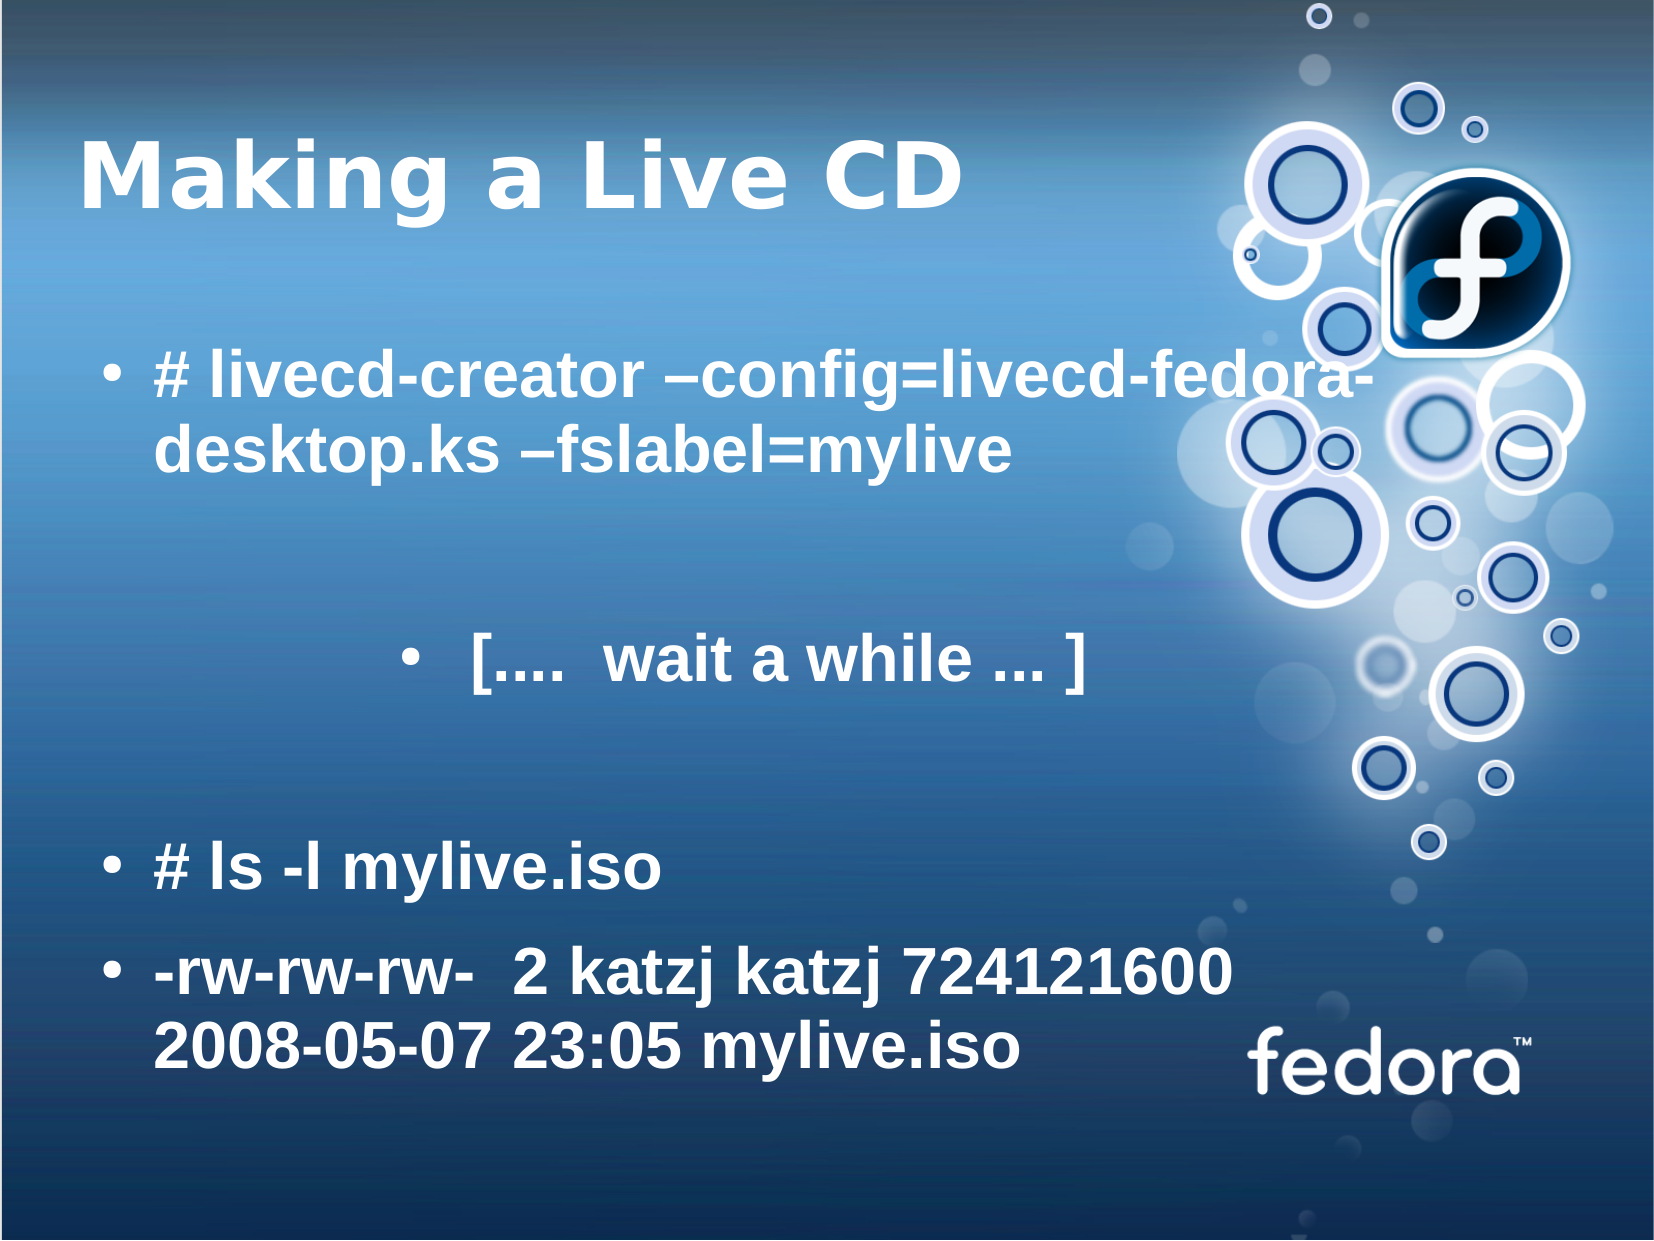

# Making a Live CD
# livecd-creator –config=livecd-fedora-desktop.ks –fslabel=mylive
 [.... wait a while ... ]
# ls -l mylive.iso
-rw-rw-rw- 2 katzj katzj 724121600 2008-05-07 23:05 mylive.iso